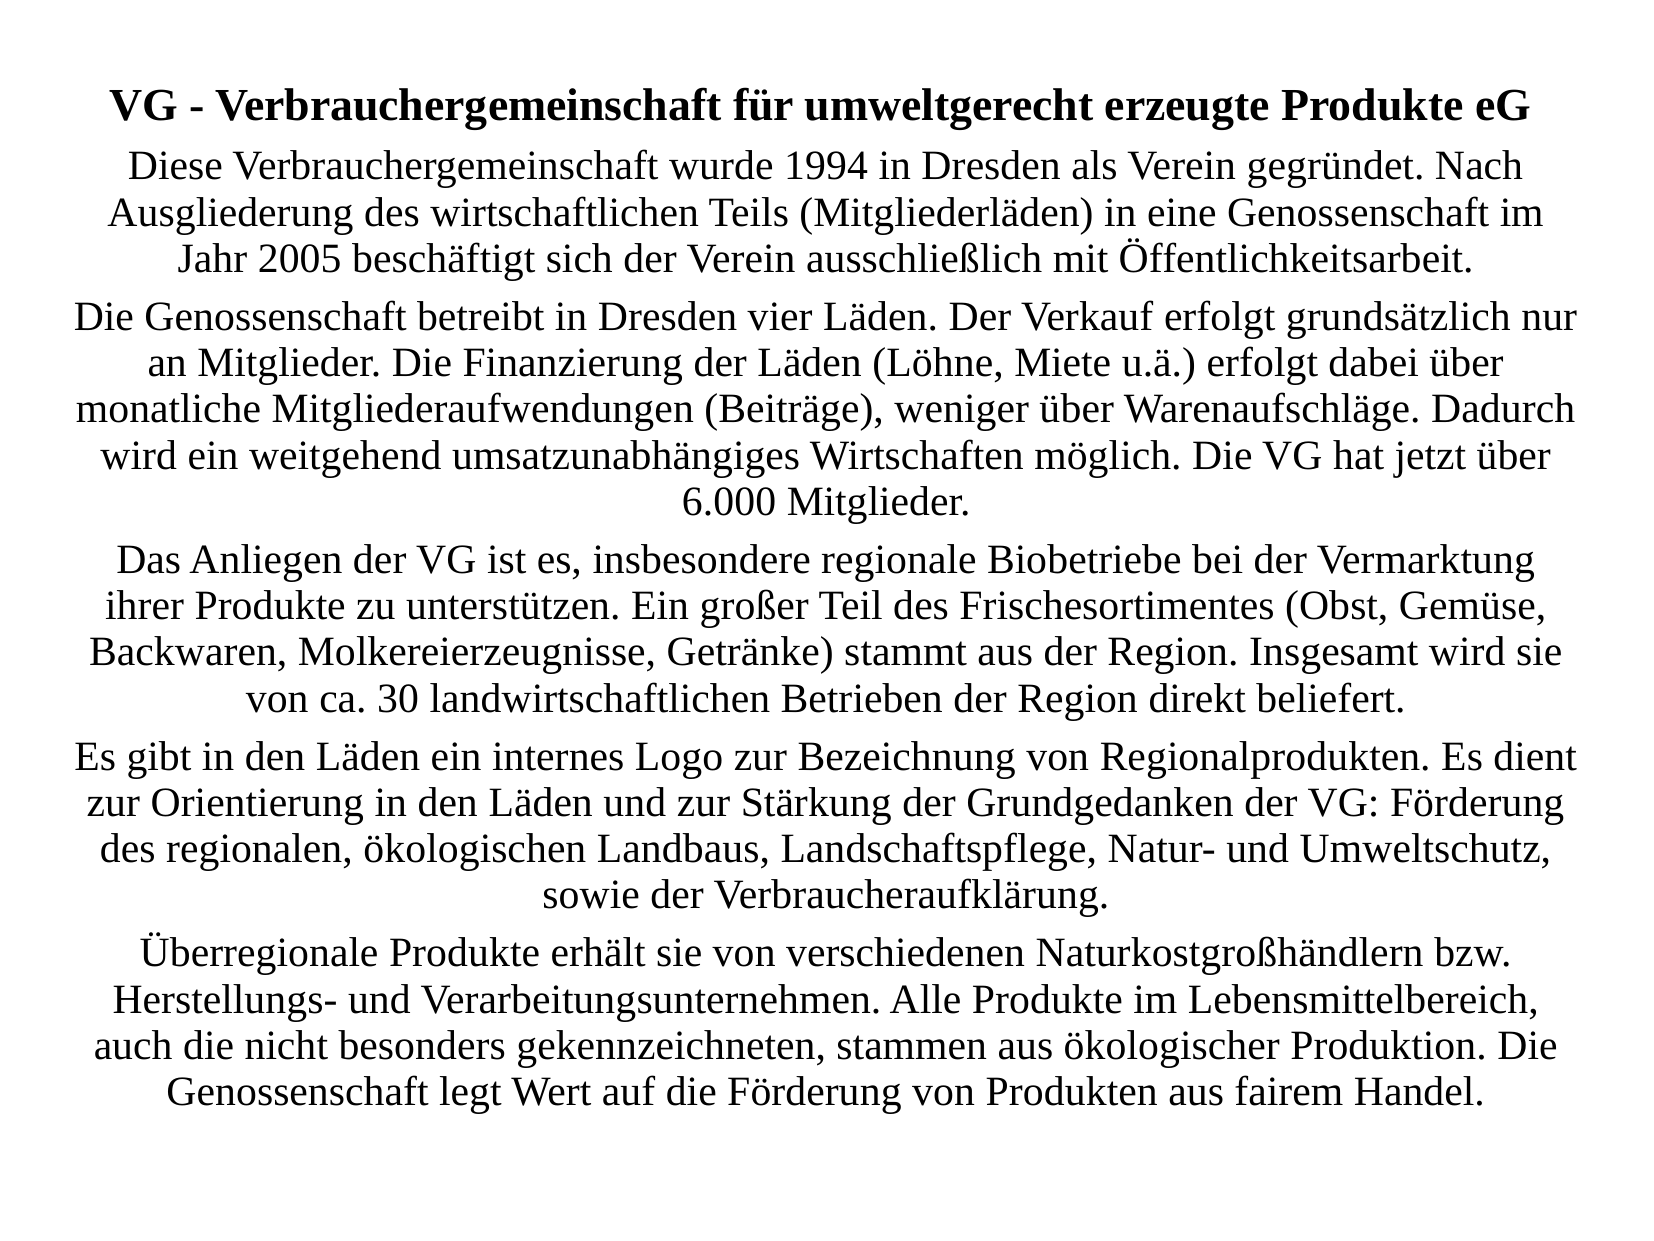

VG - Verbrauchergemeinschaft für umweltgerecht erzeugte Produkte eG
Diese Verbrauchergemeinschaft wurde 1994 in Dresden als Verein gegründet. Nach Ausgliederung des wirtschaftlichen Teils (Mitgliederläden) in eine Genossenschaft im Jahr 2005 beschäftigt sich der Verein ausschließlich mit Öffentlichkeitsarbeit.
Die Genossenschaft betreibt in Dresden vier Läden. Der Verkauf erfolgt grundsätzlich nur an Mitglieder. Die Finanzierung der Läden (Löhne, Miete u.ä.) erfolgt dabei über monatliche Mitgliederaufwendungen (Beiträge), weniger über Warenaufschläge. Dadurch wird ein weitgehend umsatzunabhängiges Wirtschaften möglich. Die VG hat jetzt über 6.000 Mitglieder.
Das Anliegen der VG ist es, insbesondere regionale Biobetriebe bei der Vermarktung ihrer Produkte zu unterstützen. Ein großer Teil des Frischesortimentes (Obst, Gemüse, Backwaren, Molkereierzeugnisse, Getränke) stammt aus der Region. Insgesamt wird sie von ca. 30 landwirtschaftlichen Betrieben der Region direkt beliefert.
Es gibt in den Läden ein internes Logo zur Bezeichnung von Regionalprodukten. Es dient zur Orientierung in den Läden und zur Stärkung der Grundgedanken der VG: Förderung des regionalen, ökologischen Landbaus, Landschaftspflege, Natur- und Umweltschutz, sowie der Verbraucheraufklärung.
Überregionale Produkte erhält sie von verschiedenen Naturkostgroßhändlern bzw. Herstellungs- und Verarbeitungsunternehmen. Alle Produkte im Lebensmittelbereich, auch die nicht besonders gekennzeichneten, stammen aus ökologischer Produktion. Die Genossenschaft legt Wert auf die Förderung von Produkten aus fairem Handel.